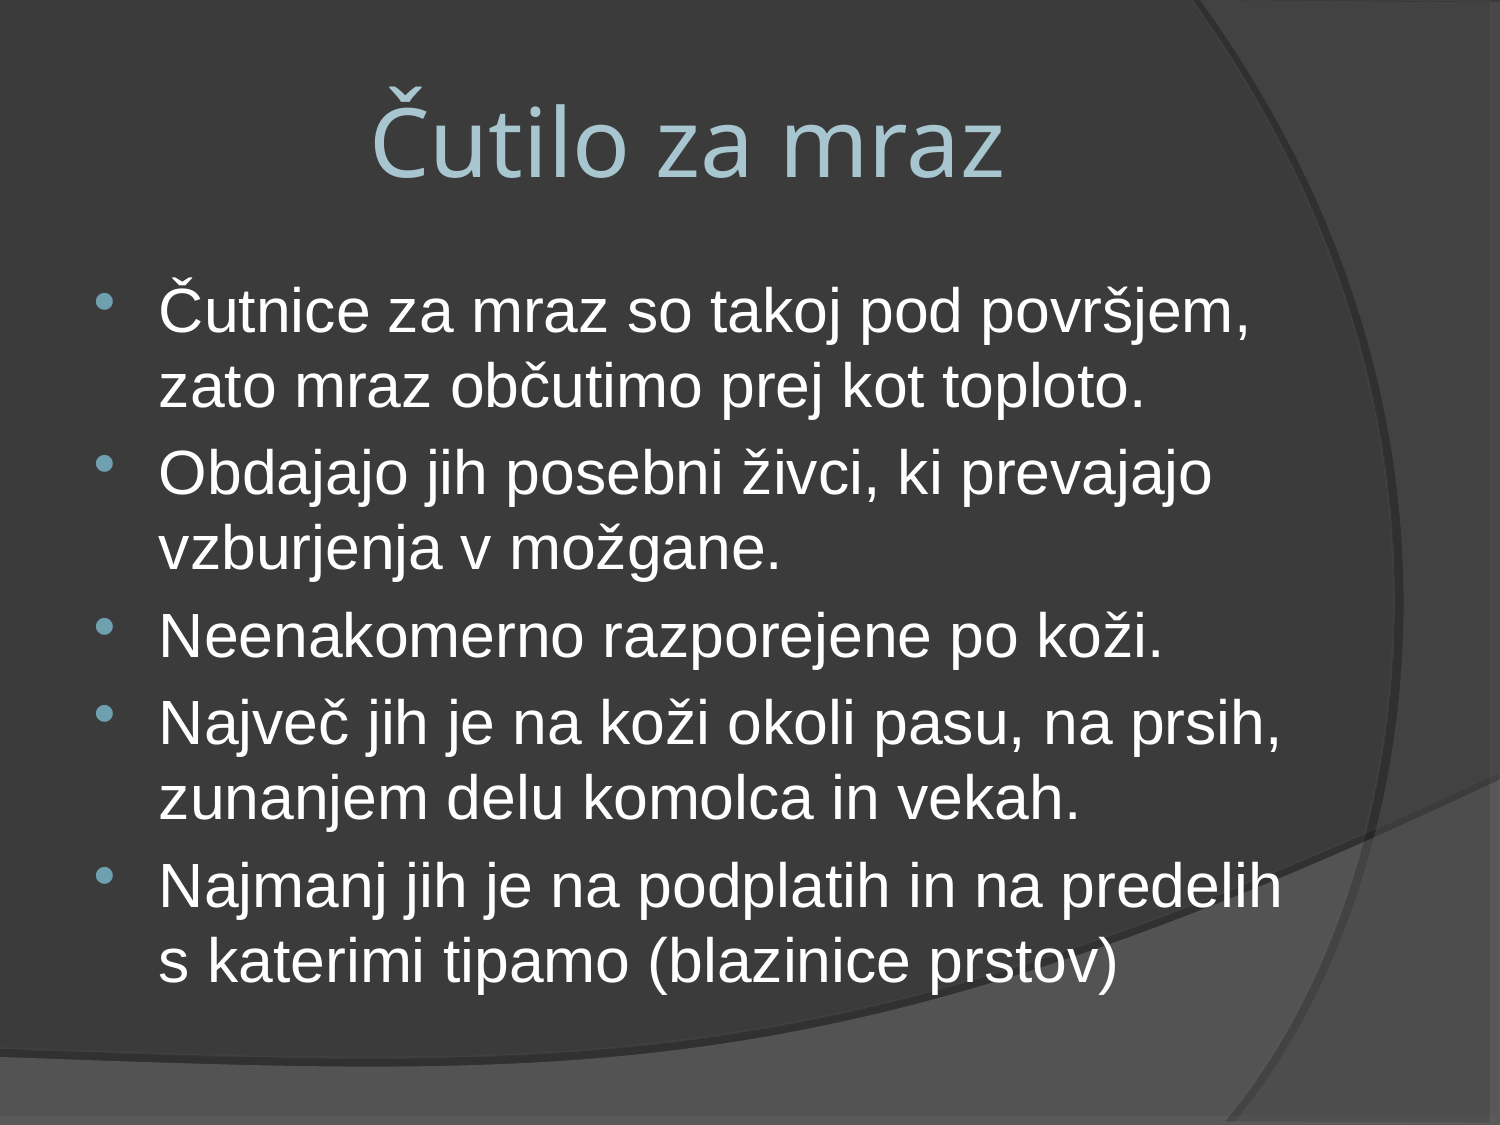

# Čutilo za mraz
Čutnice za mraz so takoj pod površjem, zato mraz občutimo prej kot toploto.
Obdajajo jih posebni živci, ki prevajajo vzburjenja v možgane.
Neenakomerno razporejene po koži.
Največ jih je na koži okoli pasu, na prsih, zunanjem delu komolca in vekah.
Najmanj jih je na podplatih in na predelih s katerimi tipamo (blazinice prstov)